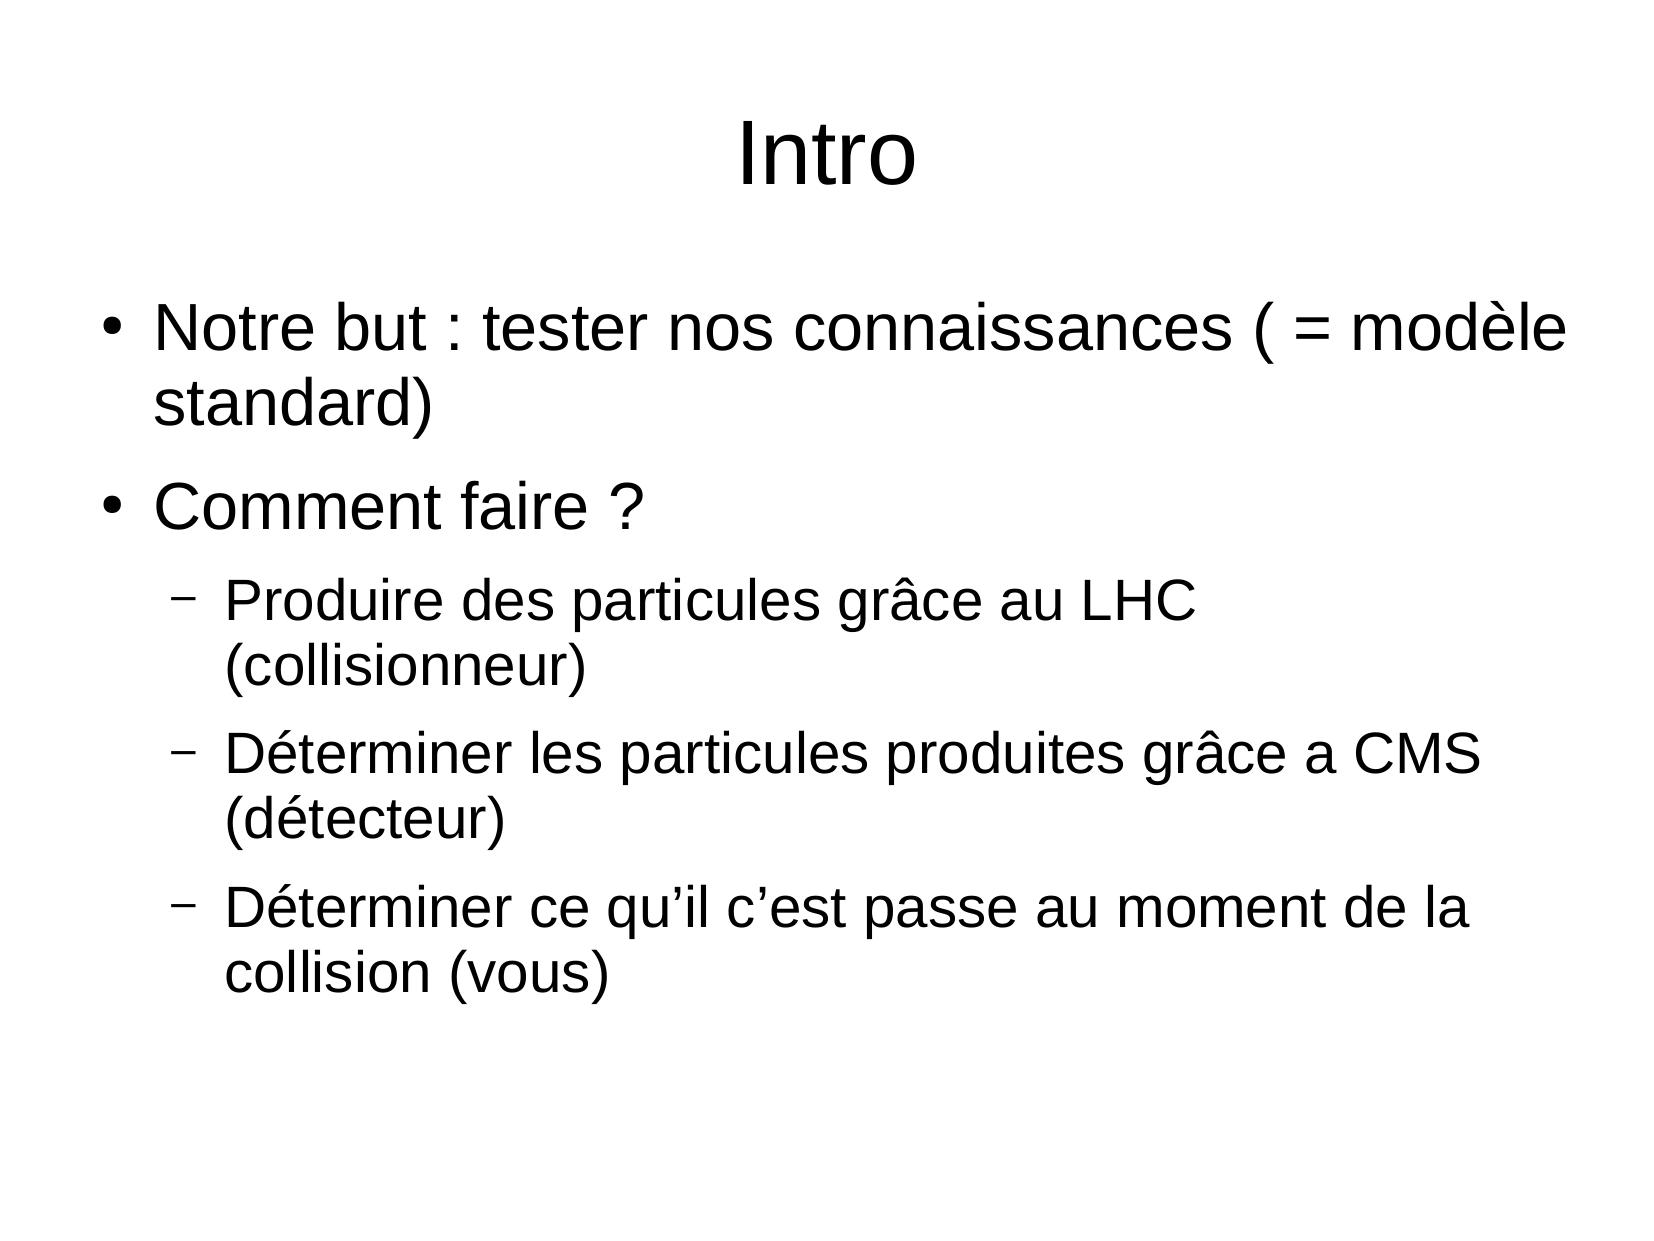

# Intro
Notre but : tester nos connaissances ( = modèle standard)
Comment faire ?
Produire des particules grâce au LHC (collisionneur)
Déterminer les particules produites grâce a CMS (détecteur)
Déterminer ce qu’il c’est passe au moment de la collision (vous)